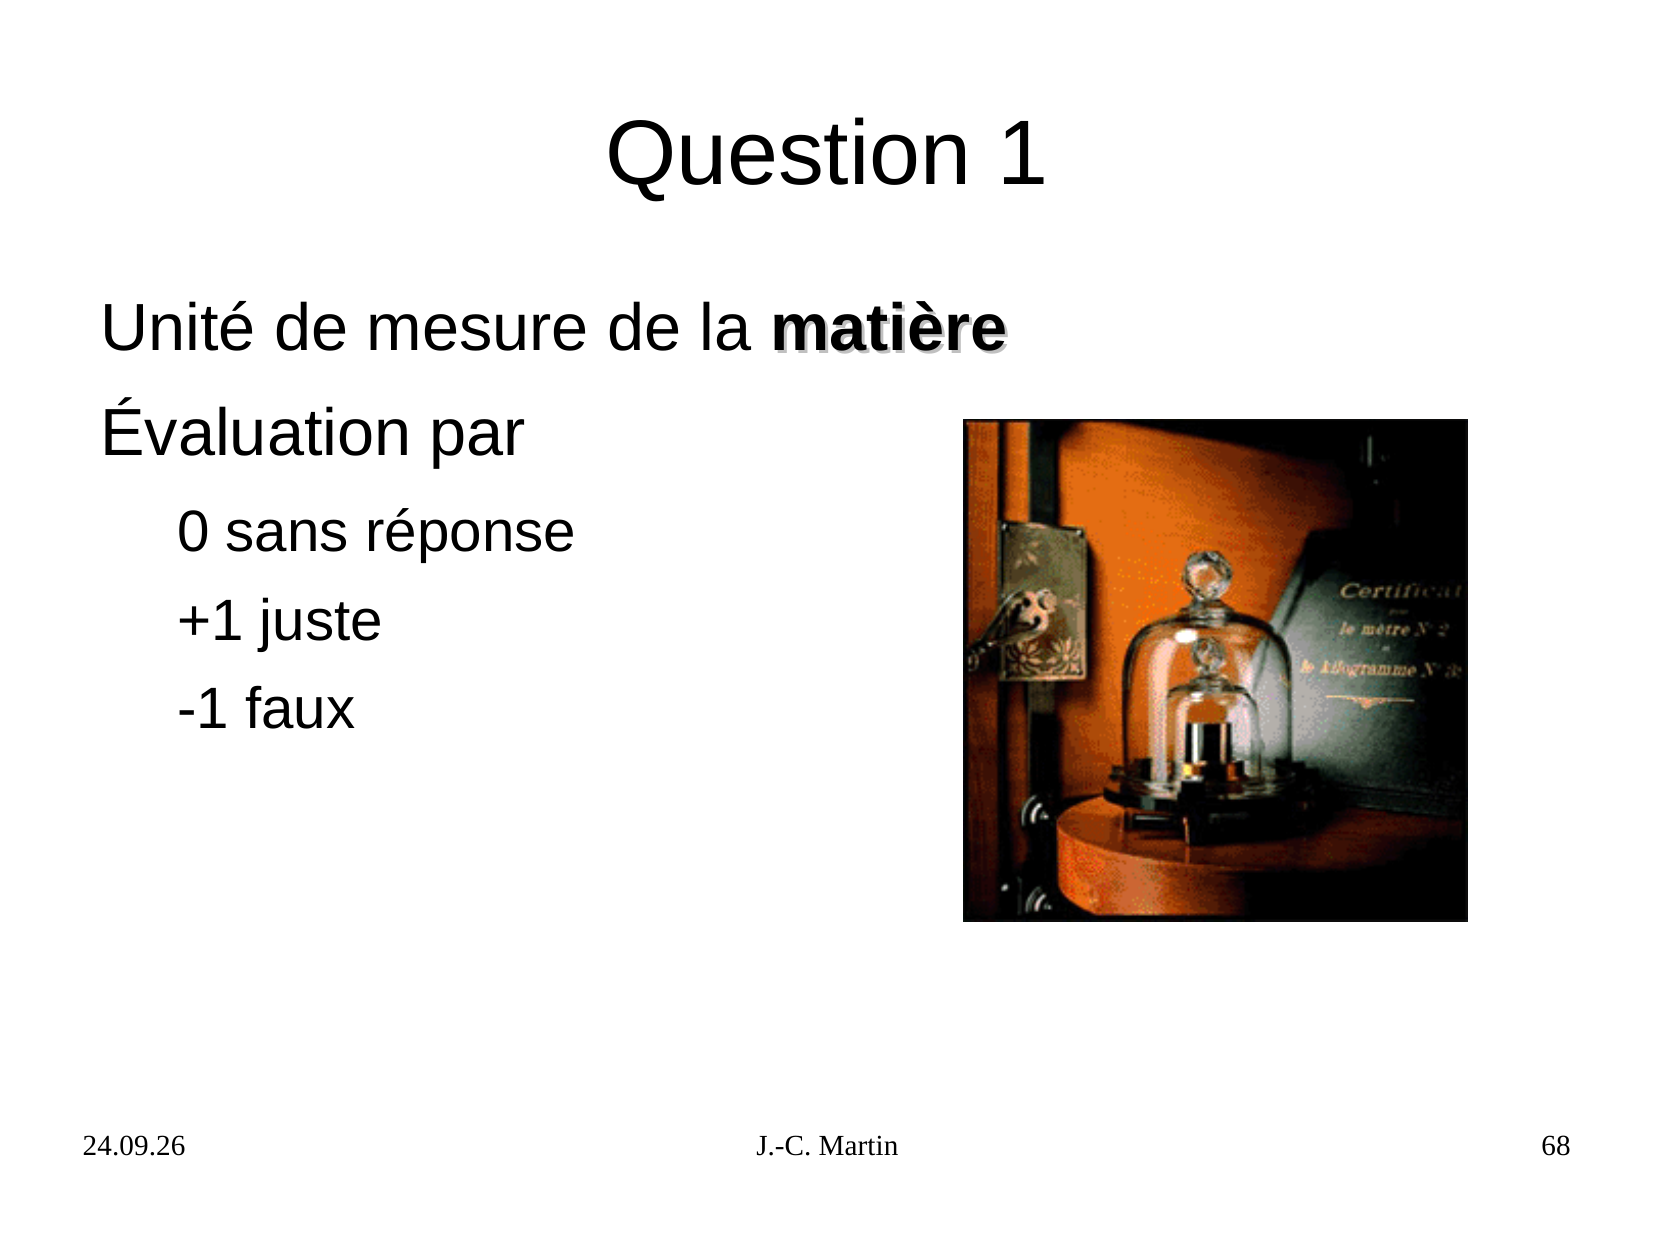

# Question 1
Unité de mesure de la matière
Évaluation par
0 sans réponse
+1 juste
-1 faux
J.-C. Martin
68